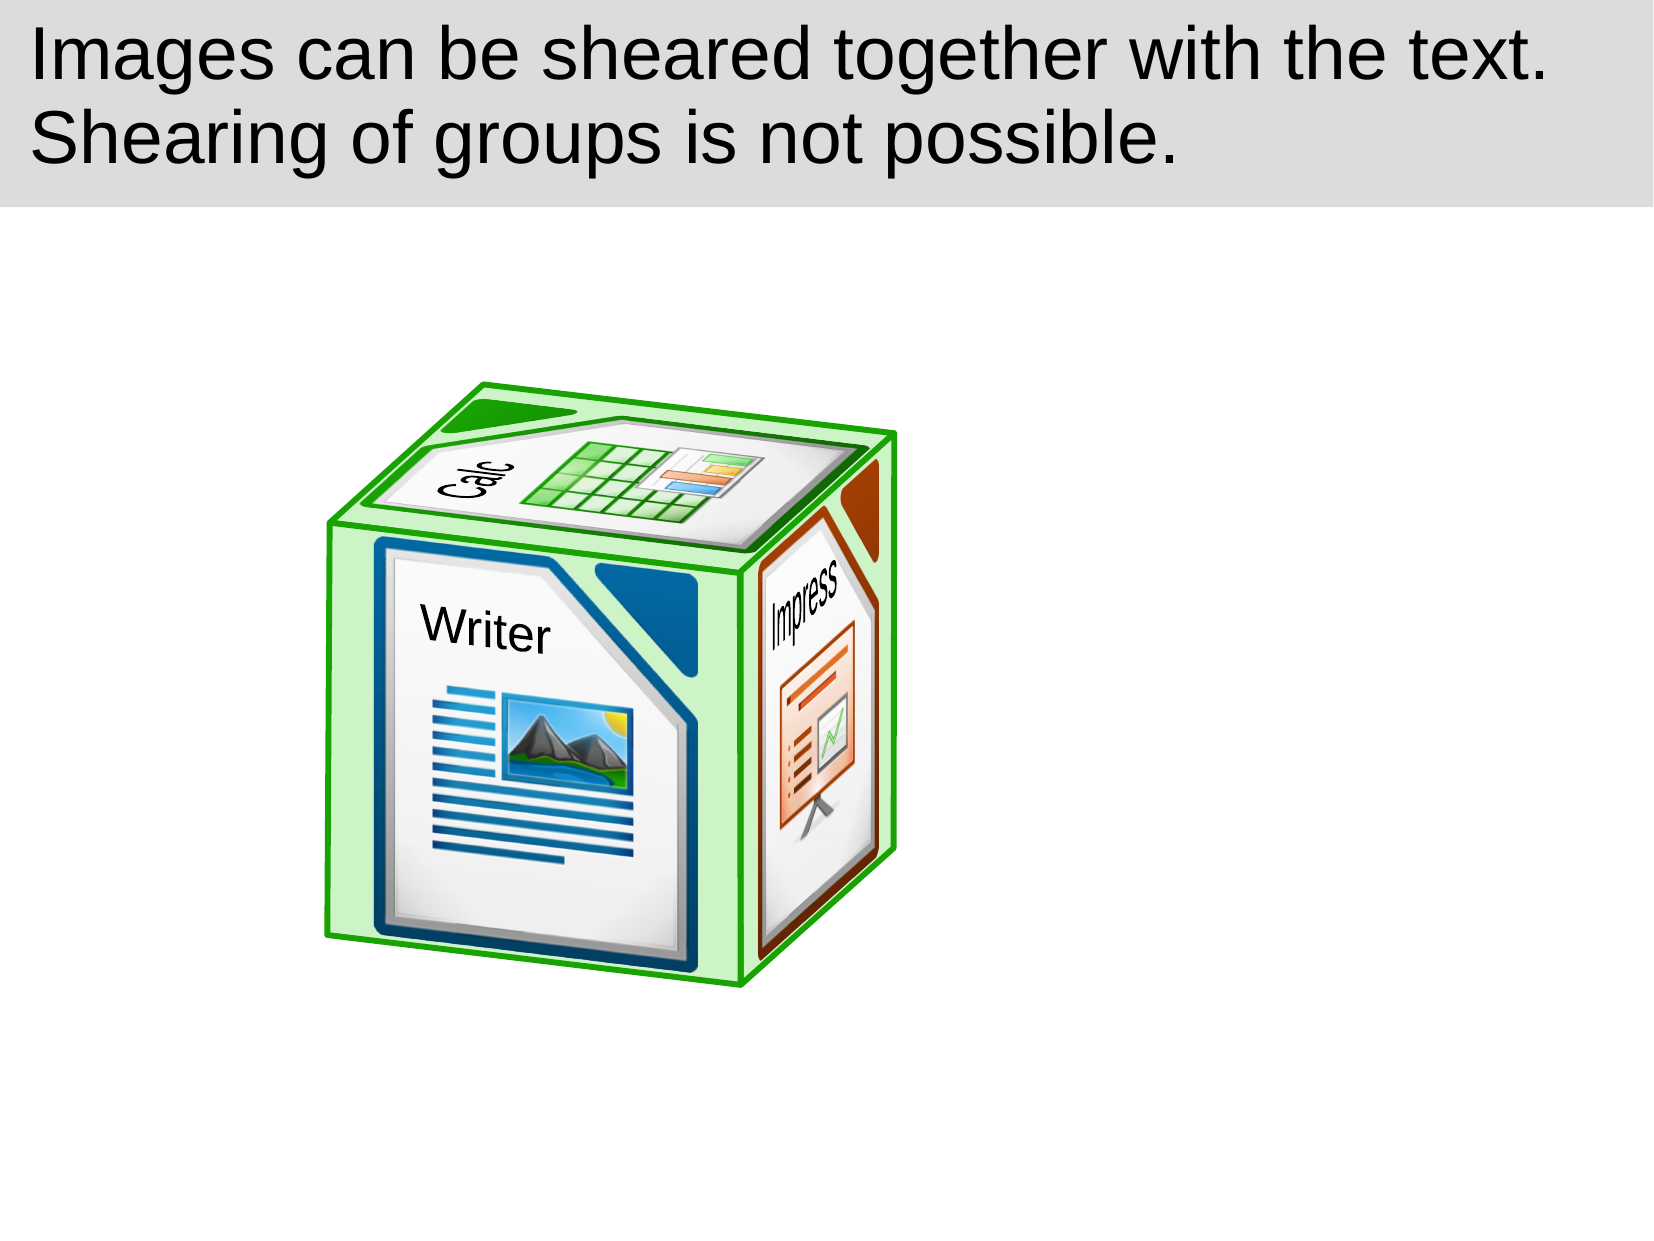

# Images can be sheared together with the text. Shearing of groups is not possible.
Calc
Impress
Writer